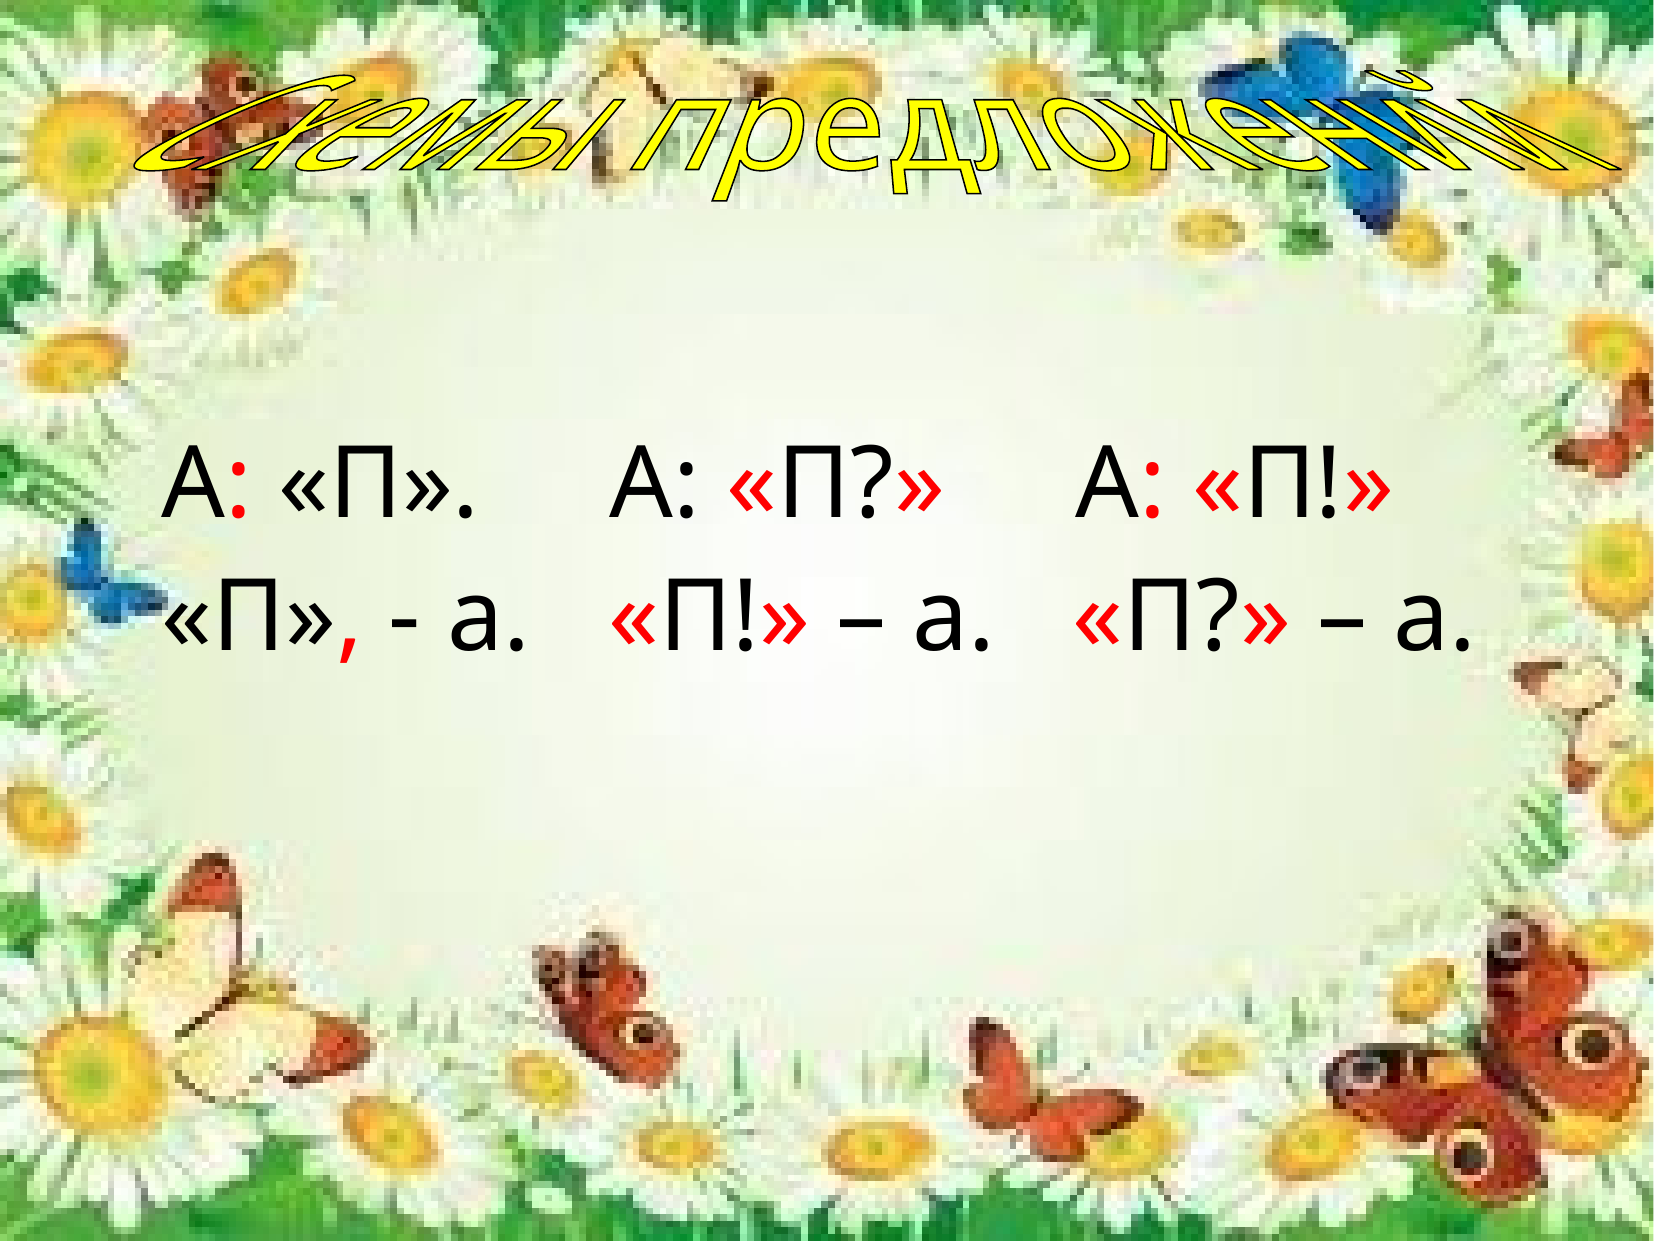

#
Схемы предложений
А: «П». А: «П?» А: «П!»
«П», - а. «П!» – а. «П?» – а.